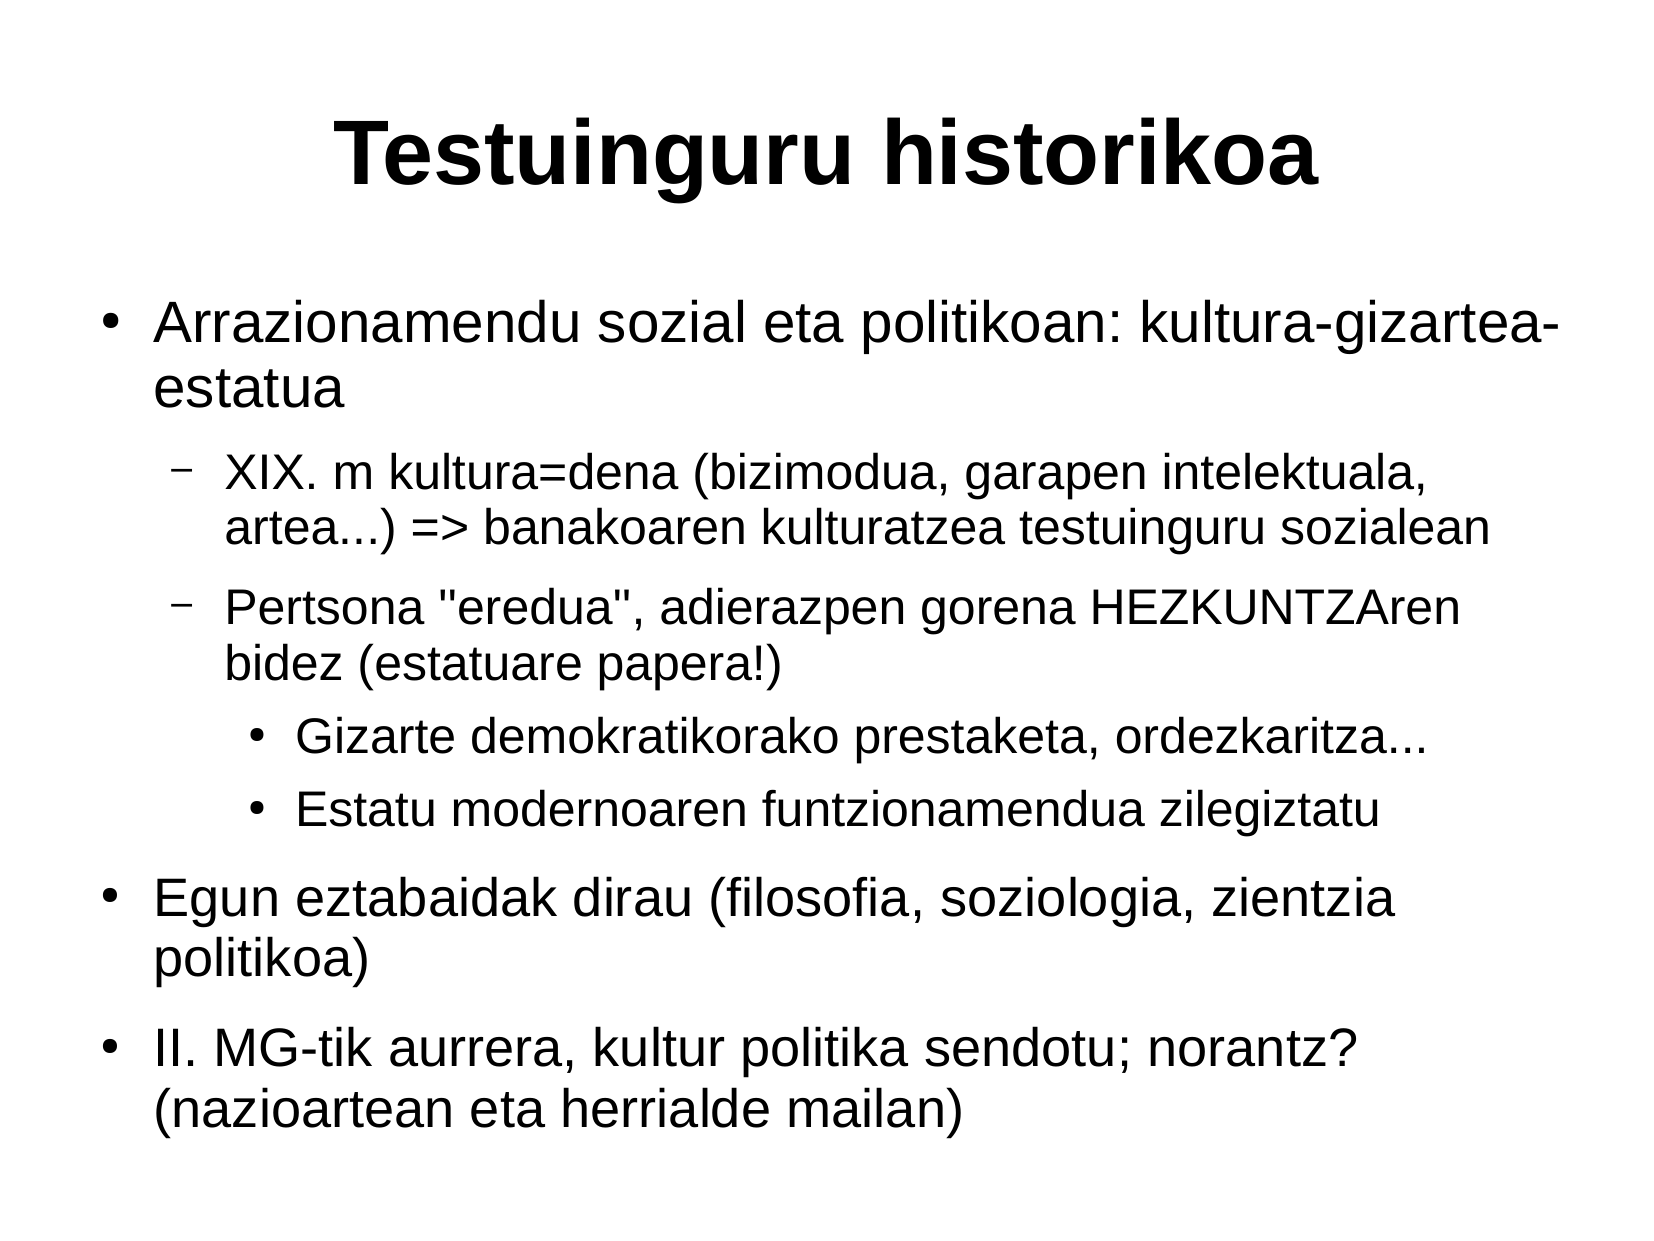

# Testuinguru historikoa
Arrazionamendu sozial eta politikoan: kultura-gizartea-estatua
XIX. m kultura=dena (bizimodua, garapen intelektuala, artea...) => banakoaren kulturatzea testuinguru sozialean
Pertsona ''eredua'', adierazpen gorena HEZKUNTZAren bidez (estatuare papera!)
Gizarte demokratikorako prestaketa, ordezkaritza...
Estatu modernoaren funtzionamendua zilegiztatu
Egun eztabaidak dirau (filosofia, soziologia, zientzia politikoa)
II. MG-tik aurrera, kultur politika sendotu; norantz? (nazioartean eta herrialde mailan)